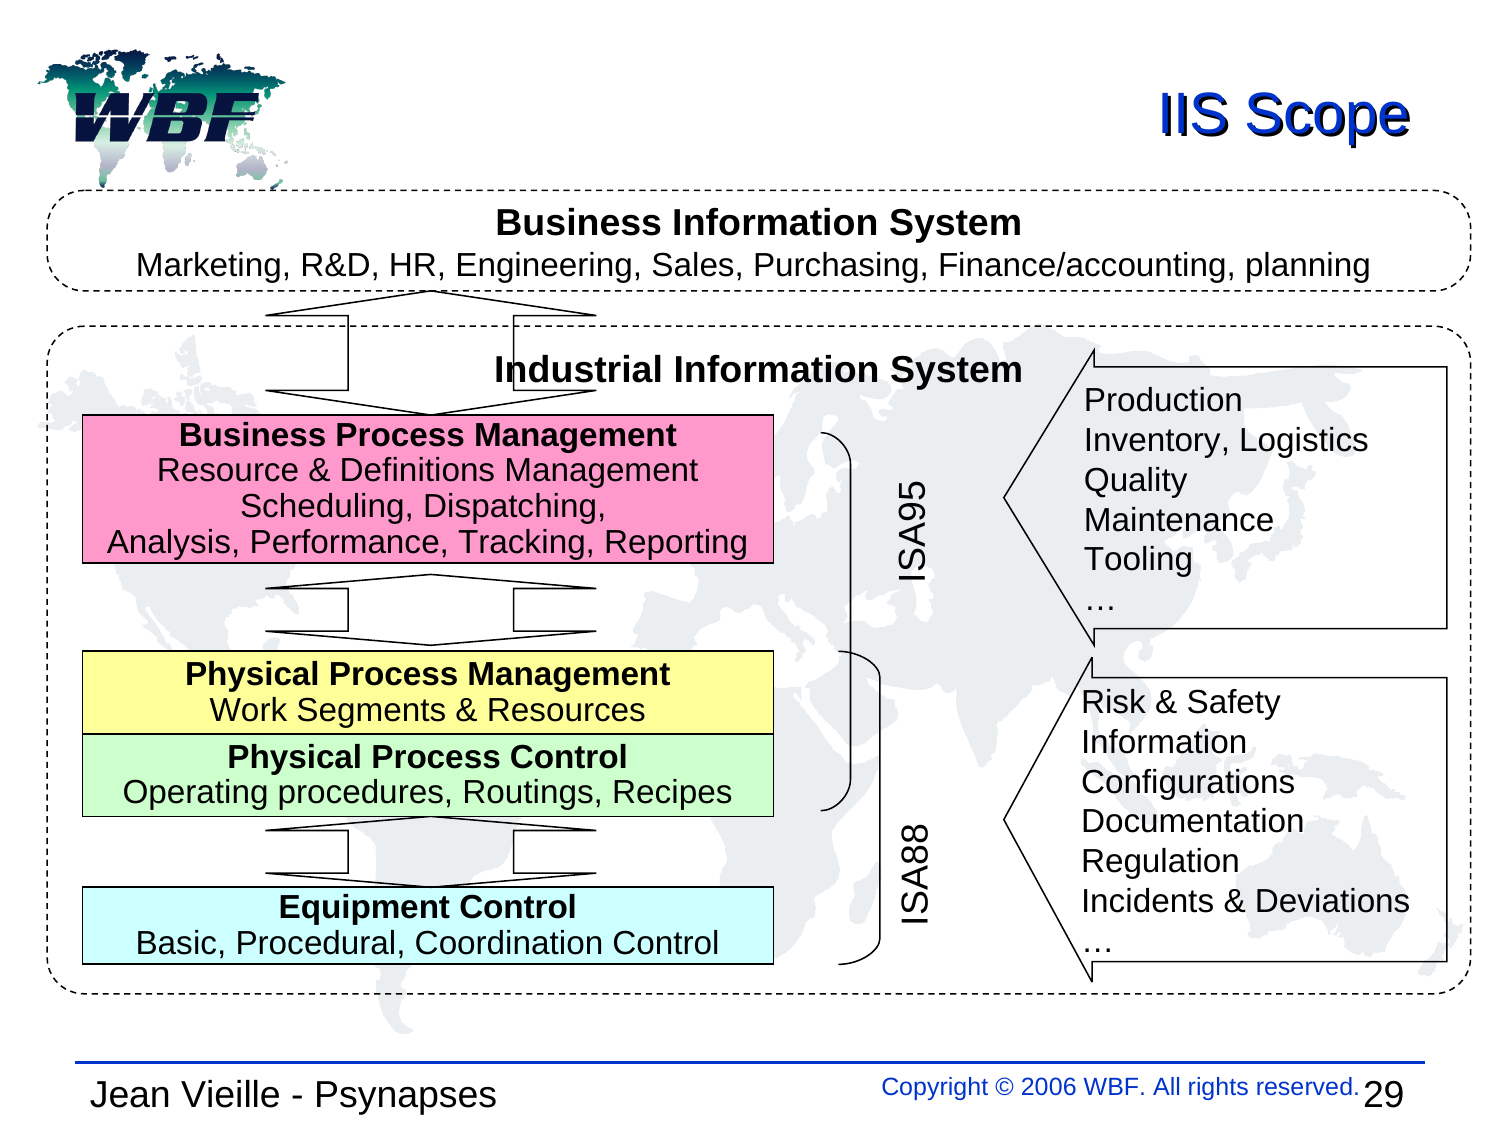

# IIS Scope
Business Information System
Marketing, R&D, HR, Engineering, Sales, Purchasing, Finance/accounting, planning
Industrial Information System
Production
Inventory, Logistics
Quality
Maintenance
Tooling
…
Business Process Management
Resource & Definitions Management
Scheduling, Dispatching,
Analysis, Performance, Tracking, Reporting
ISA95
Physical Process Management
Work Segments & Resources
Risk & Safety
Information
Configurations
Documentation
Regulation
Incidents & Deviations
…
Physical Process Control
Operating procedures, Routings, Recipes
ISA88
Equipment Control
Basic, Procedural, Coordination Control
Jean Vieille - Psynapses
29